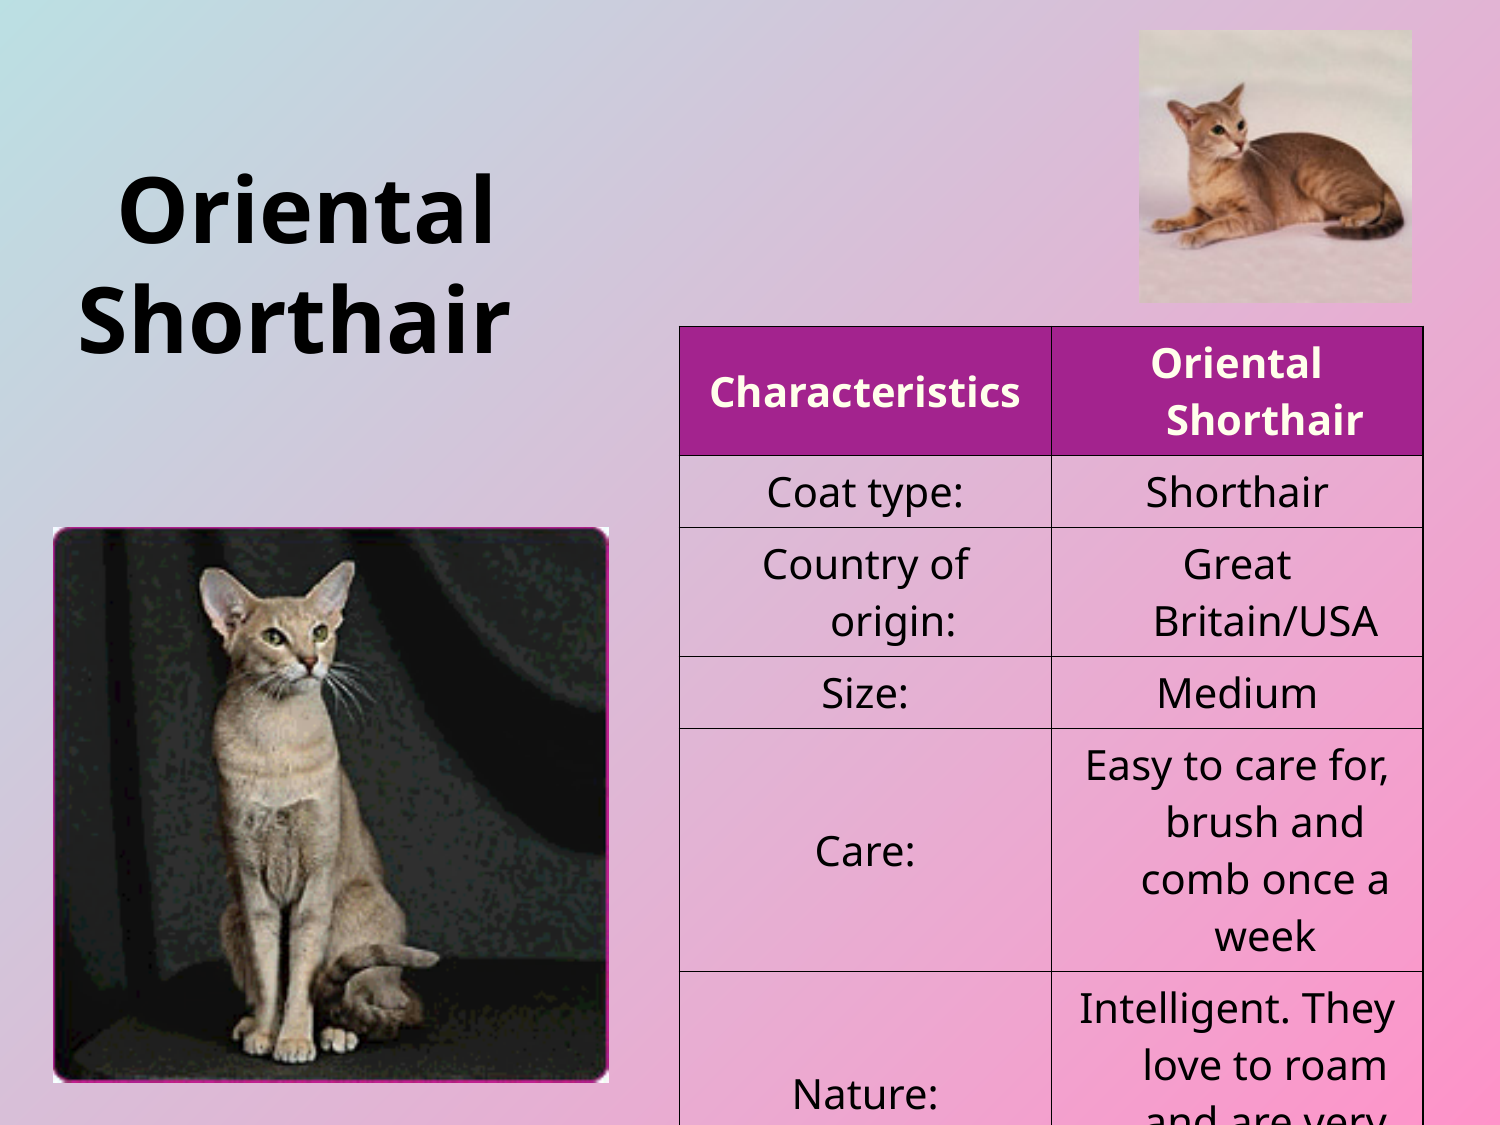

# Oriental Shorthair
| Characteristics | Oriental Shorthair |
| --- | --- |
| Coat type: | Shorthair |
| Country of origin: | Great Britain/USA |
| Size: | Medium |
| Care: | Easy to care for, brush and comb once a week |
| Nature: | Intelligent. They love to roam and are very sociable. |